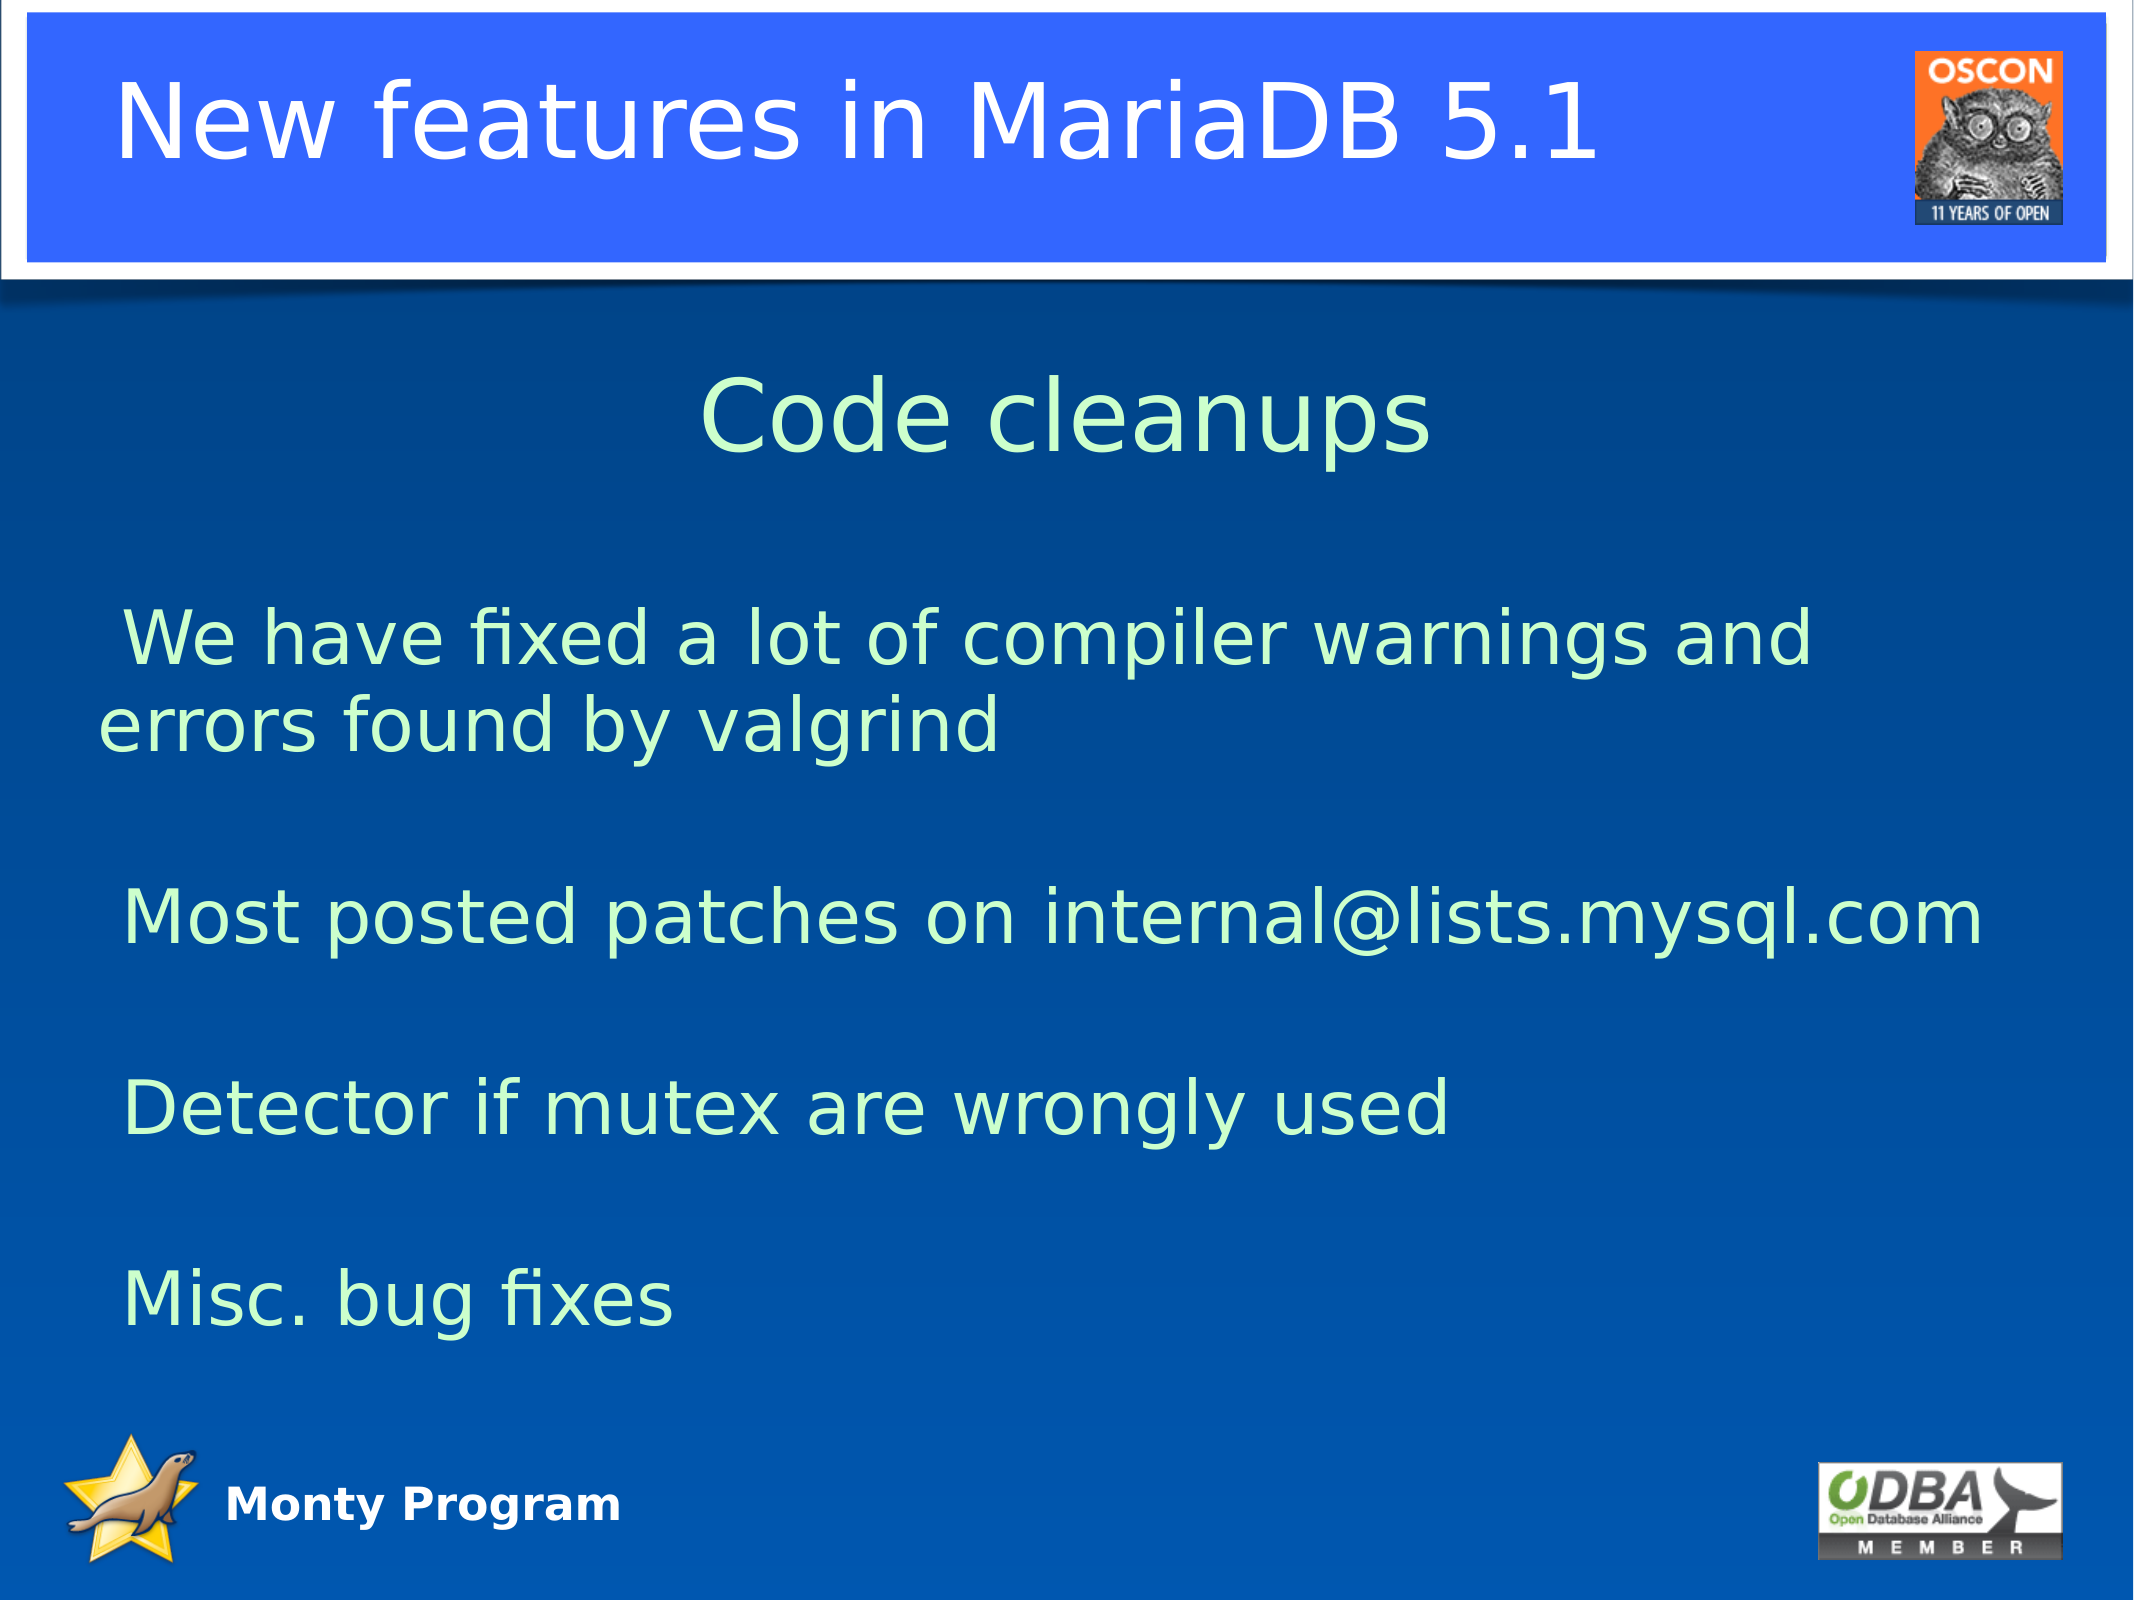

# New features in MariaDB 5.1
Code cleanups
 We have fixed a lot of compiler warnings and errors found by valgrind
 Most posted patches on internal@lists.mysql.com
 Detector if mutex are wrongly used
 Misc. bug fixes